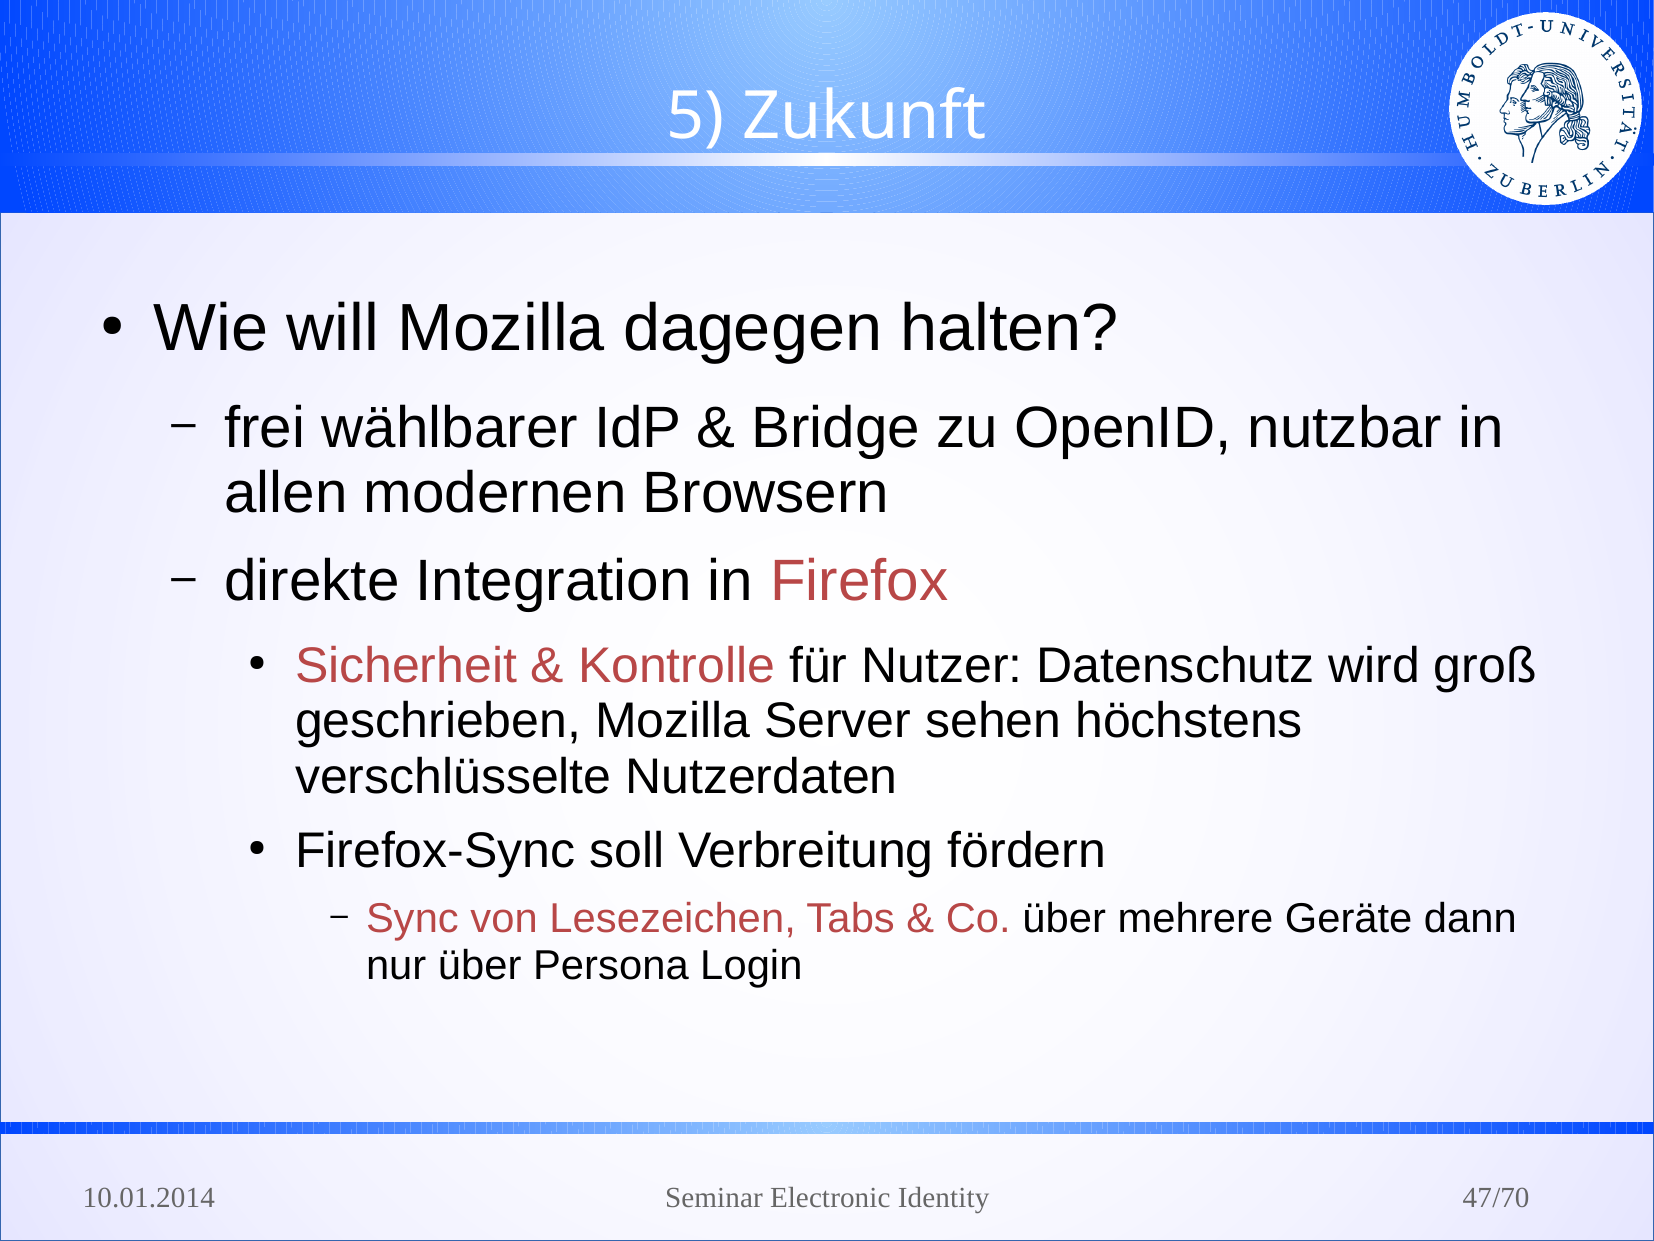

# 5) Zukunft
Wie will Mozilla dagegen halten?
frei wählbarer IdP & Bridge zu OpenID, nutzbar in allen modernen Browsern
direkte Integration in Firefox
Sicherheit & Kontrolle für Nutzer: Datenschutz wird groß geschrieben, Mozilla Server sehen höchstens verschlüsselte Nutzerdaten
Firefox-Sync soll Verbreitung fördern
Sync von Lesezeichen, Tabs & Co. über mehrere Geräte dann nur über Persona Login
10.01.2014
Seminar Electronic Identity